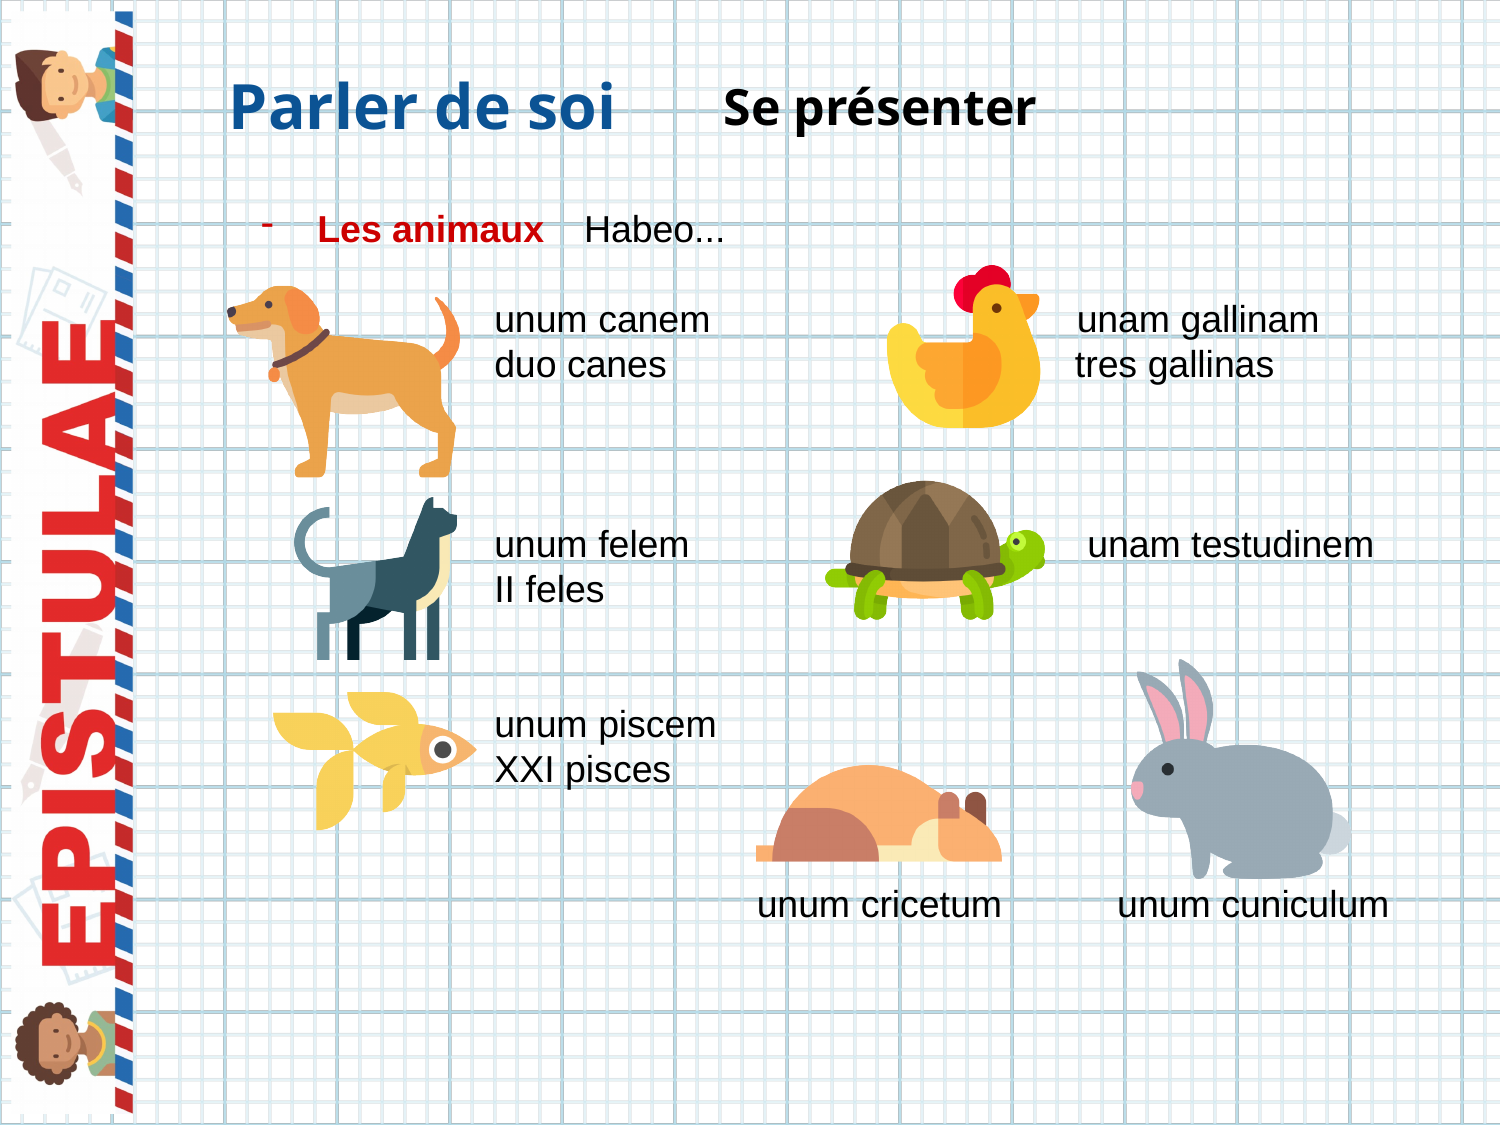

Parler de soi
Se présenter
Les animaux Habeo...
 unum canem unam gallinam
 duo canes tres gallinas
 unum felem unam testudinem
 II feles
 unum piscem
 XXI pisces
 unum cricetum unum cuniculum